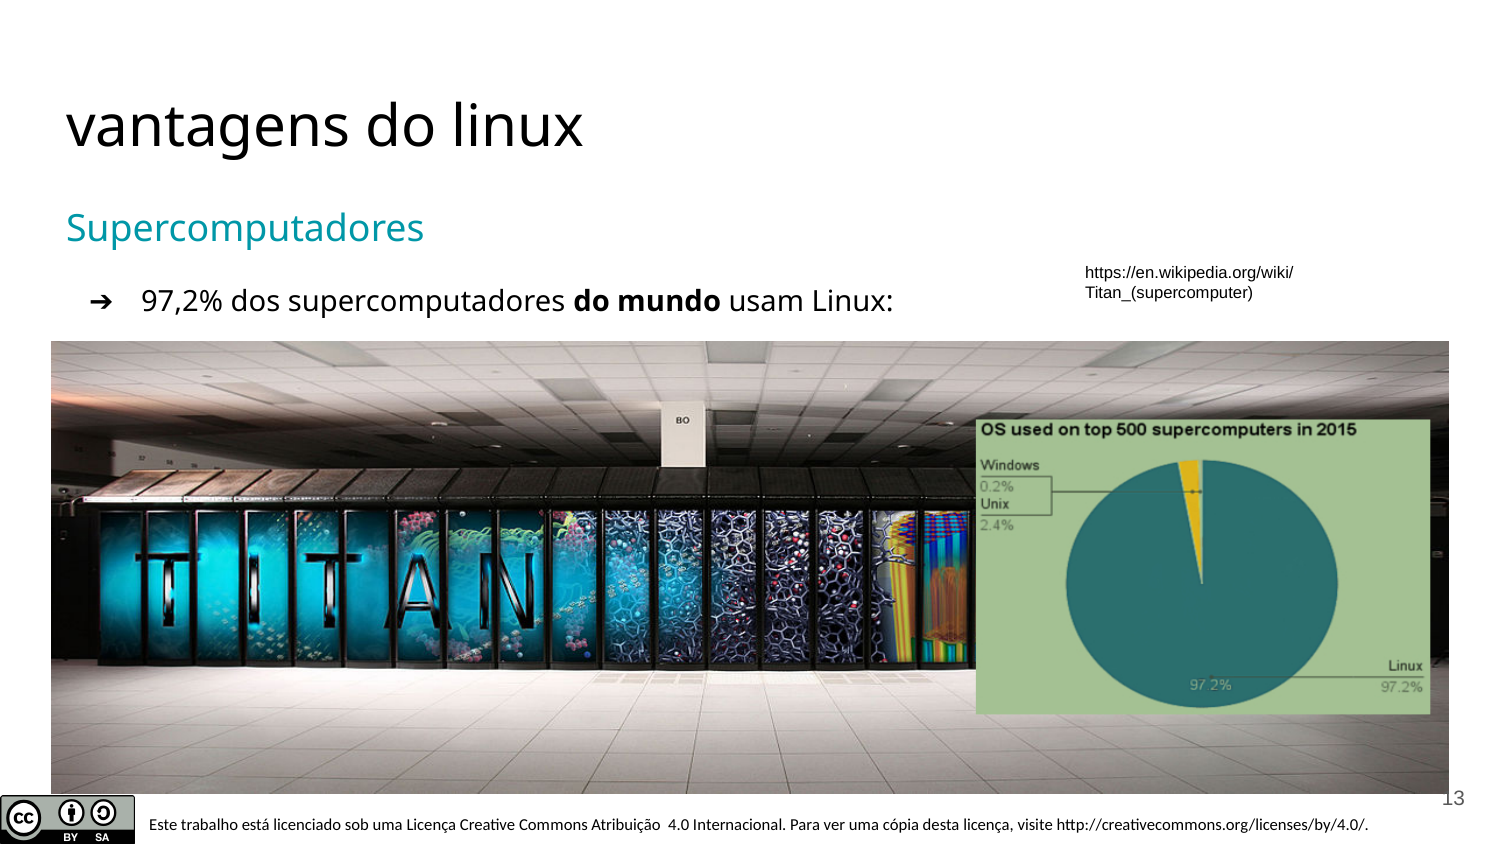

# vantagens do linux
Supercomputadores
97,2% dos supercomputadores do mundo usam Linux:
https://en.wikipedia.org/wiki/Titan_(supercomputer)
Este trabalho está licenciado sob uma Licença Creative Commons Atribuição 4.0 Internacional. Para ver uma cópia desta licença, visite http://creativecommons.org/licenses/by/4.0/.